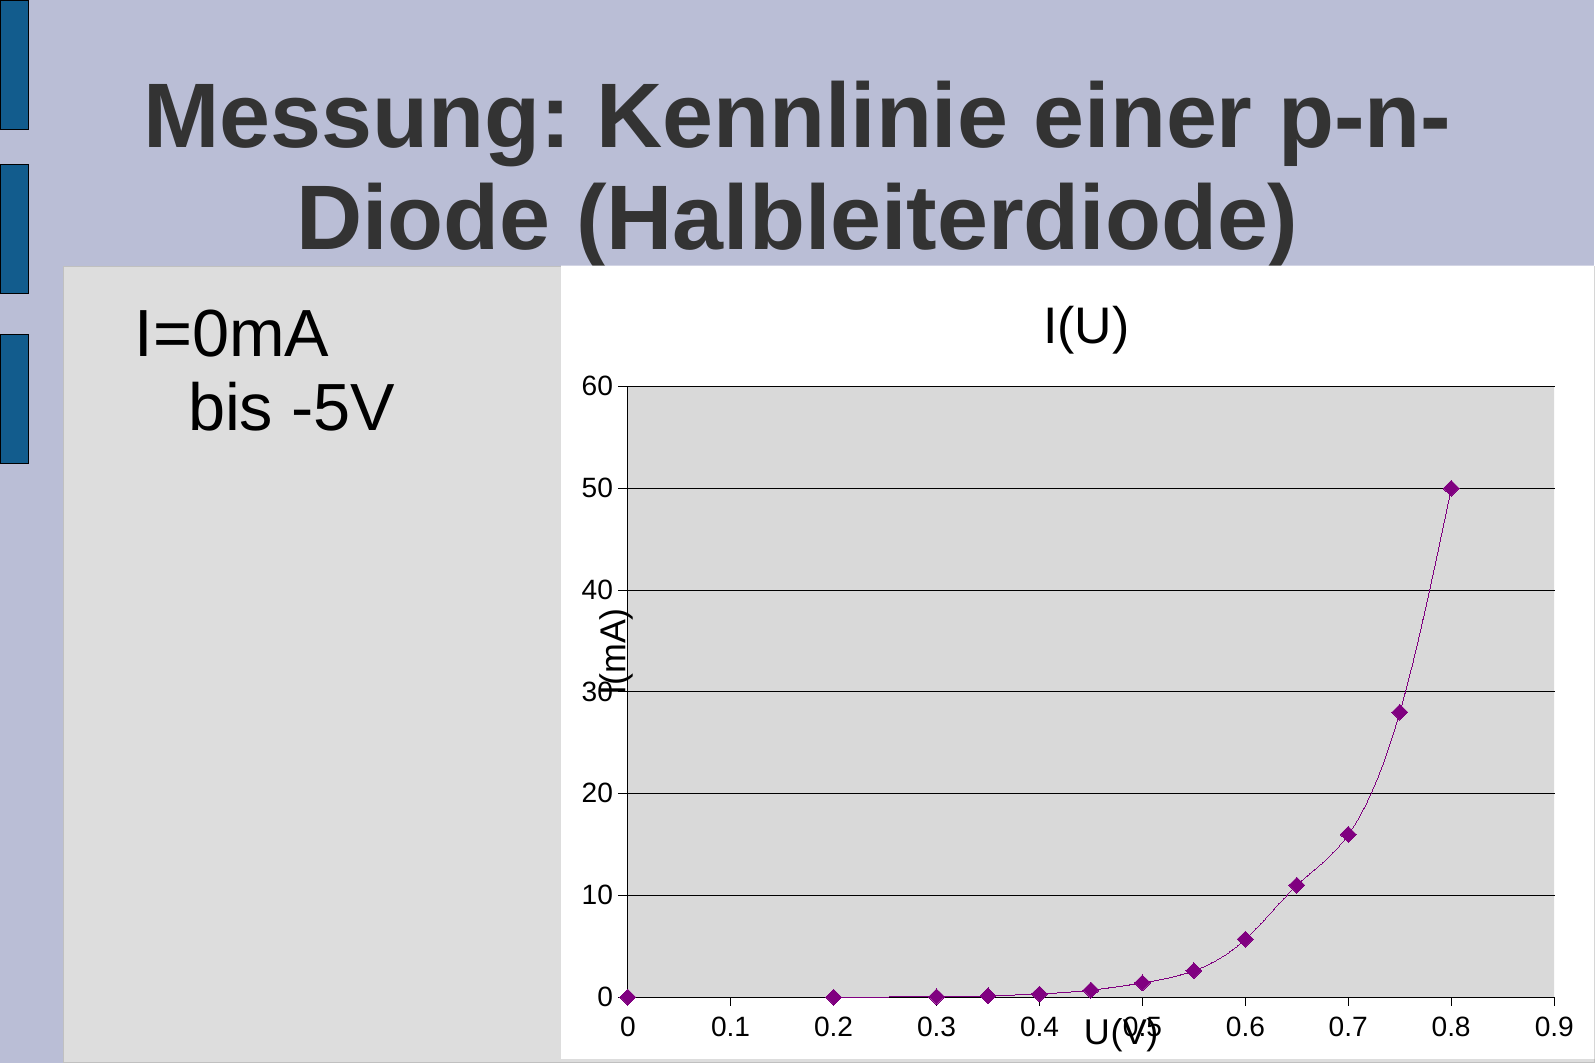

# Messung: Kennlinie einer p-n-Diode (Halbleiterdiode)
### Chart: I(U)
| Category | I(mA) |
|---|---|I=0mA
bis -5V